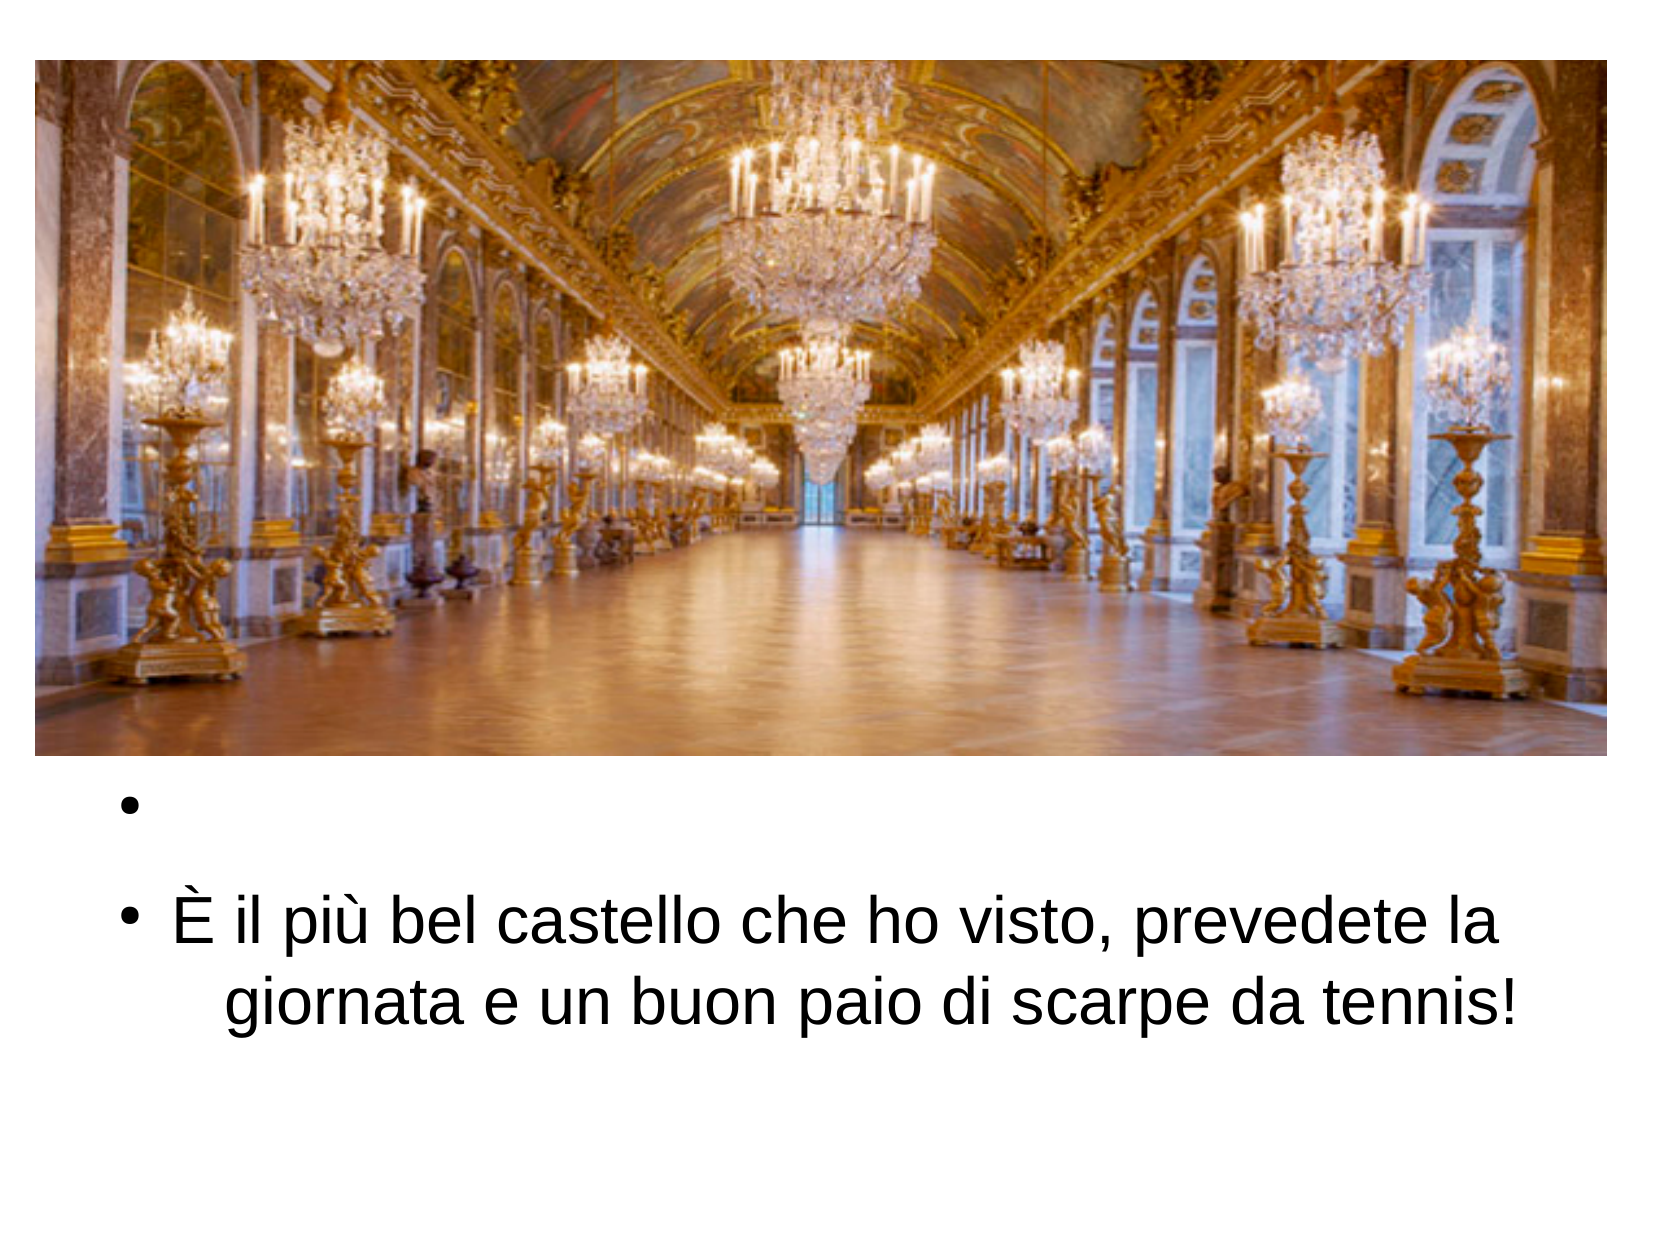

# È il più bel castello che ho visto, prevedete la giornata e un buon paio di scarpe da tennis!